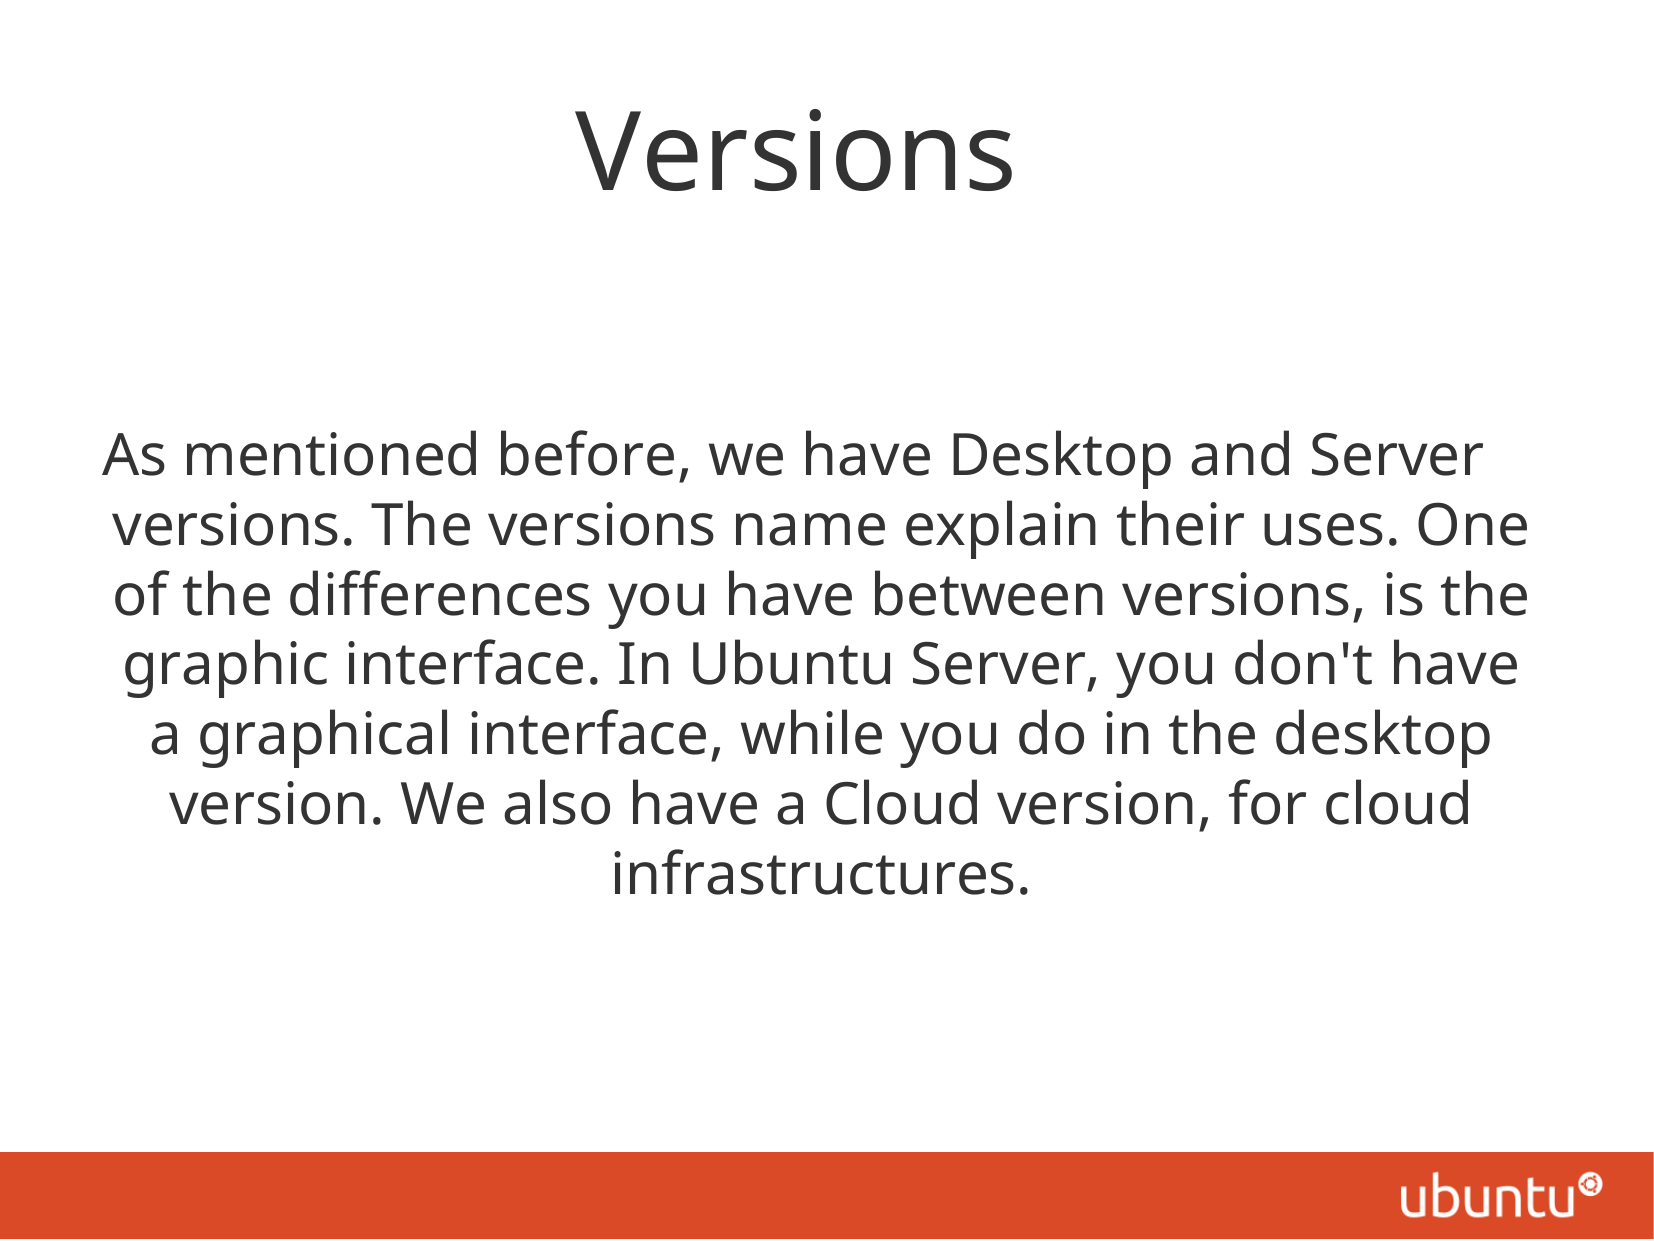

# Versions
As mentioned before, we have Desktop and Server versions. The versions name explain their uses. One of the differences you have between versions, is the graphic interface. In Ubuntu Server, you don't have a graphical interface, while you do in the desktop version. We also have a Cloud version, for cloud infrastructures.